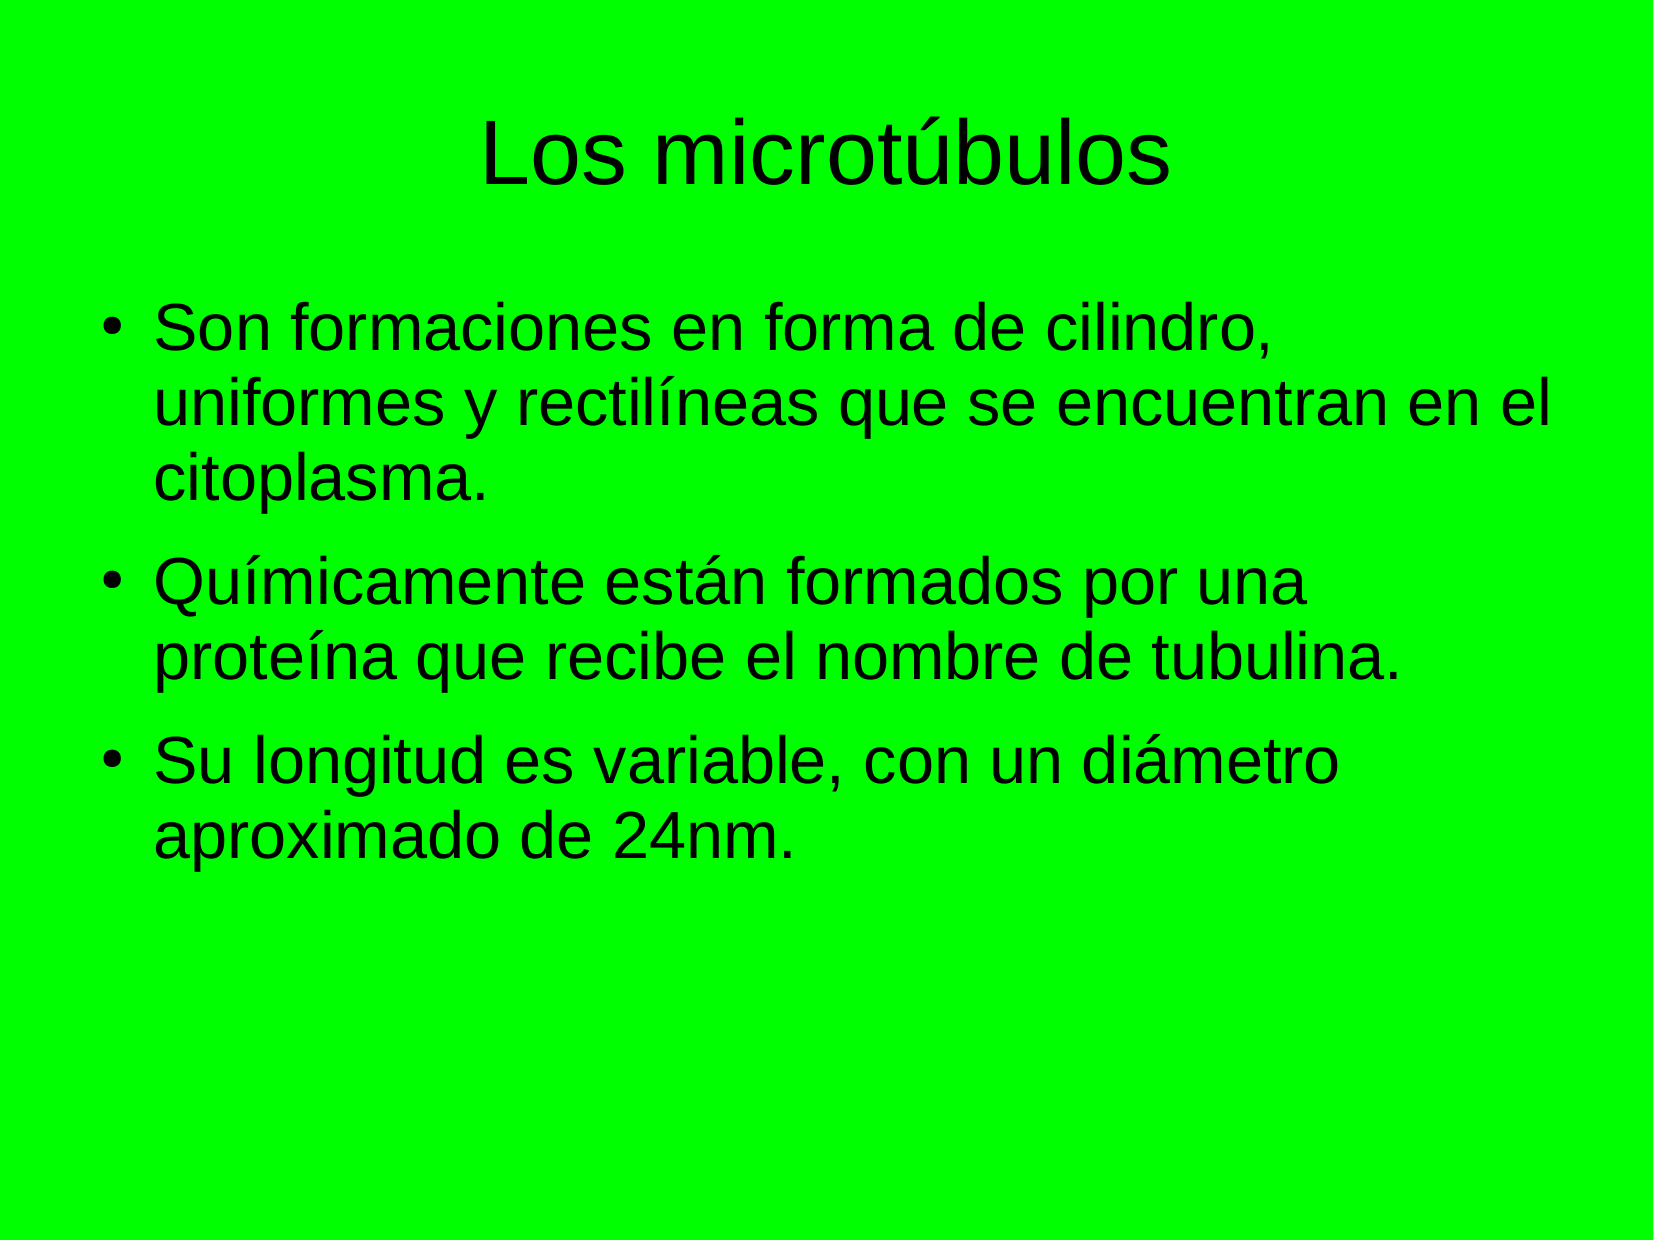

# Los microtúbulos
Son formaciones en forma de cilindro, uniformes y rectilíneas que se encuentran en el citoplasma.
Químicamente están formados por una proteína que recibe el nombre de tubulina.
Su longitud es variable, con un diámetro aproximado de 24nm.